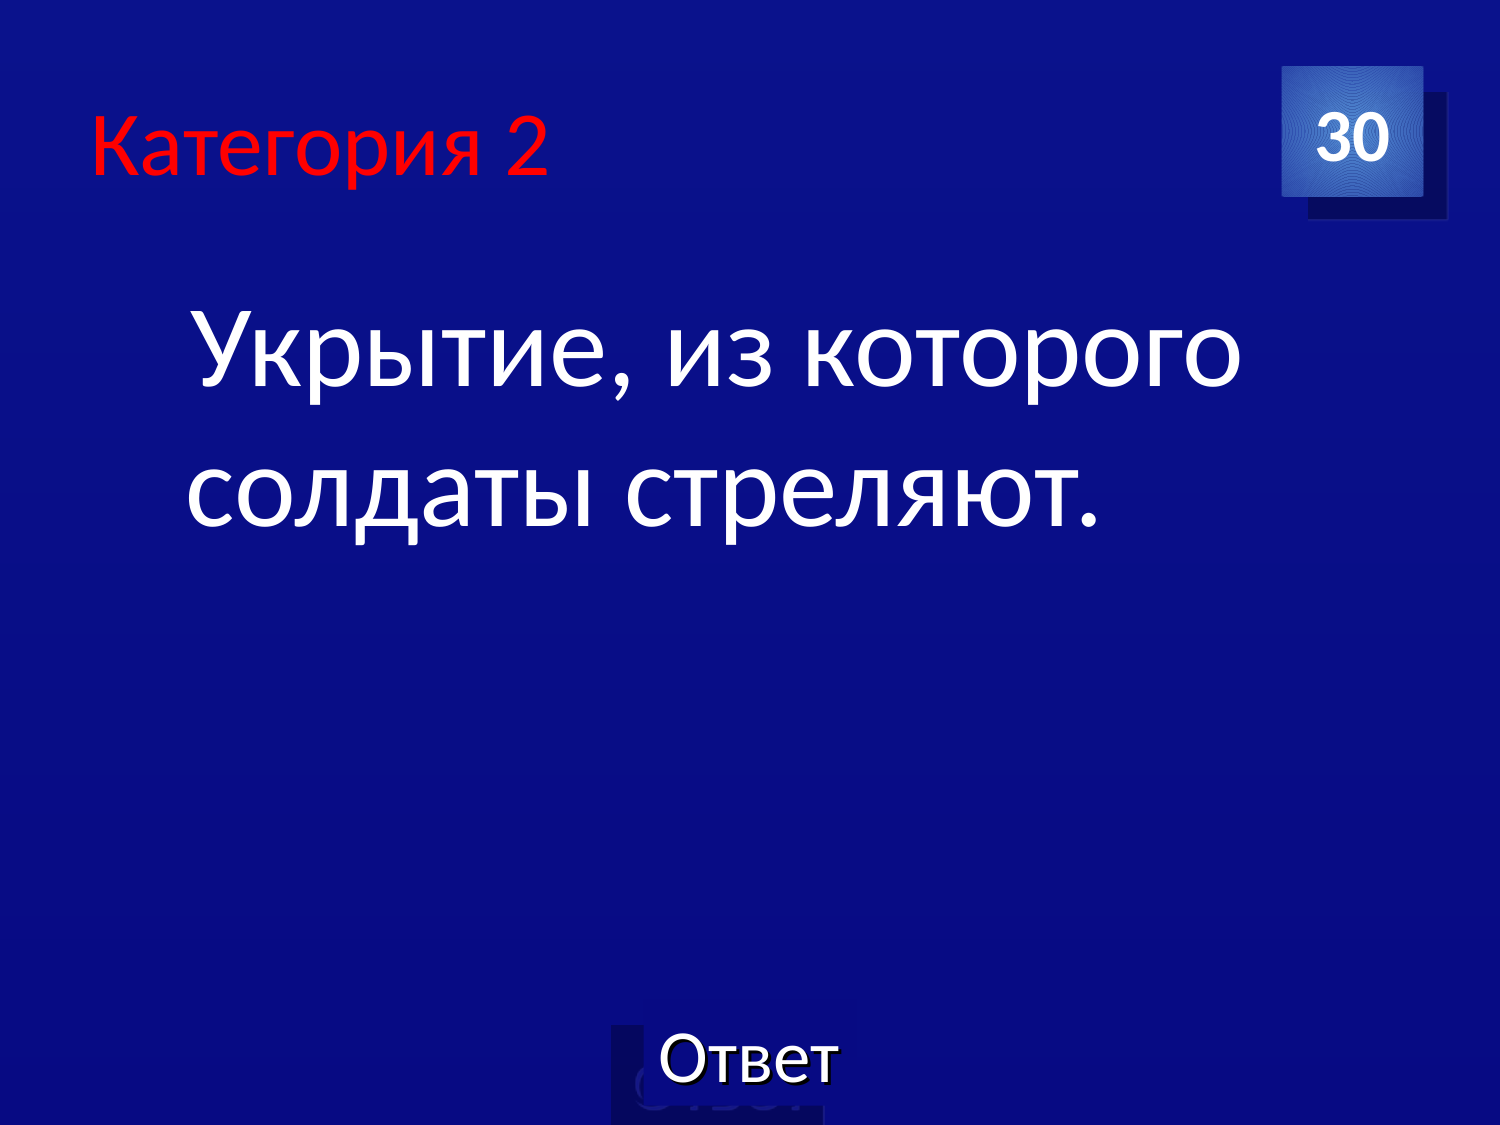

# Категория 2
30
 Укрытие, из которого солдаты стреляют.